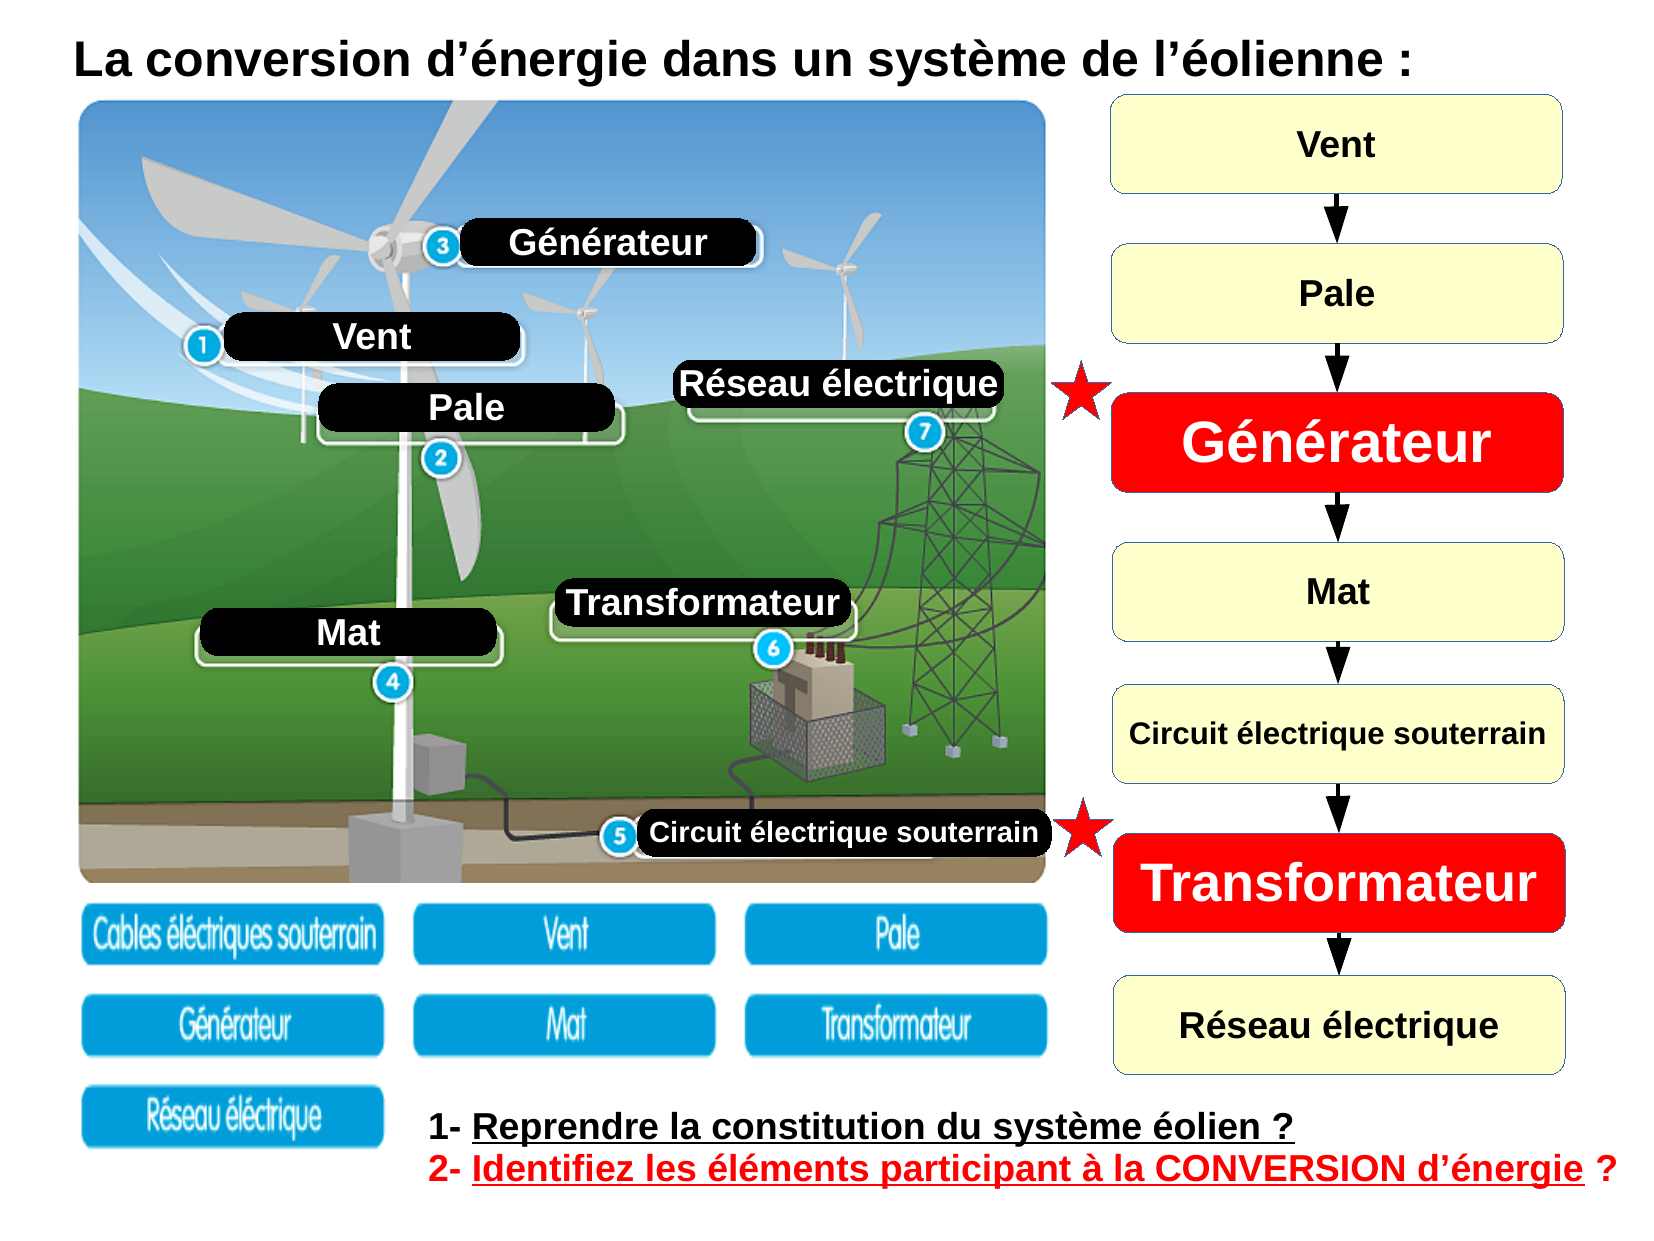

La conversion d’énergie dans un système de l’éolienne :
Vent
Générateur
Pale
Vent
Réseau électrique
Pale
Générateur
Générateur
Mat
Transformateur
Mat
Circuit électrique souterrain
Circuit électrique souterrain
Transformateur
Transformateur
Réseau électrique
1- Reprendre la constitution du système éolien ?
2- Identifiez les éléments participant à la CONVERSION d’énergie ?